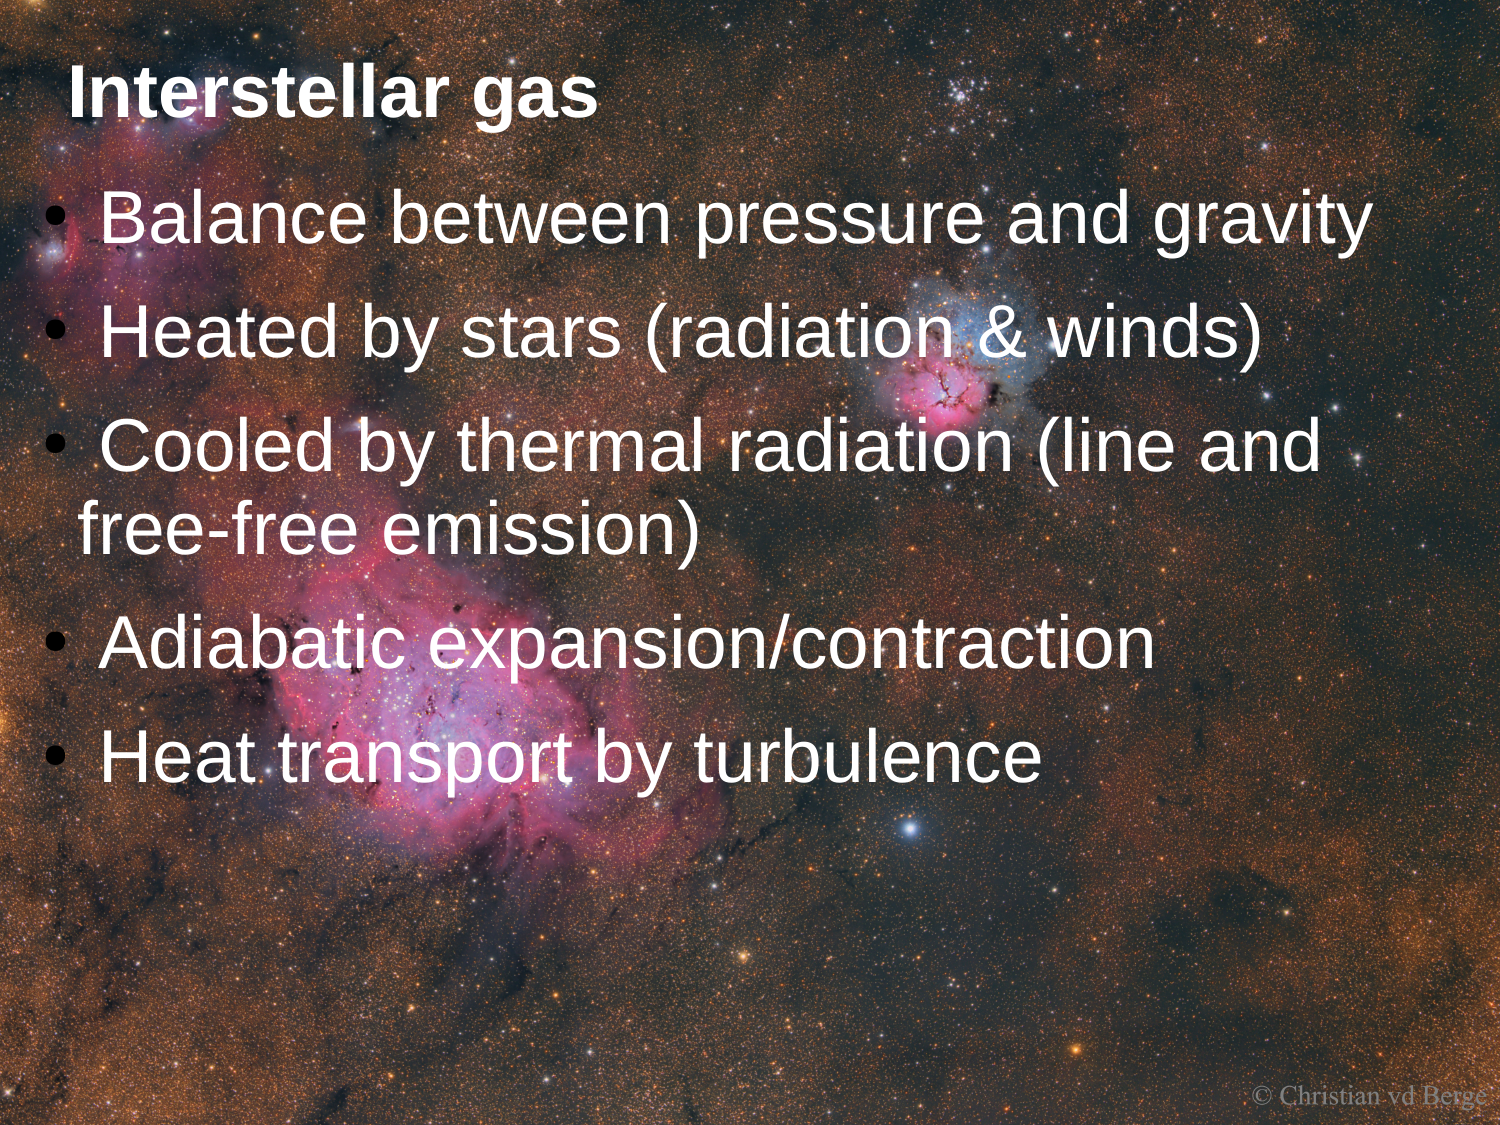

Interstellar gas
 Balance between pressure and gravity
 Heated by stars (radiation & winds)
 Cooled by thermal radiation (line and free-free emission)
 Adiabatic expansion/contraction
 Heat transport by turbulence